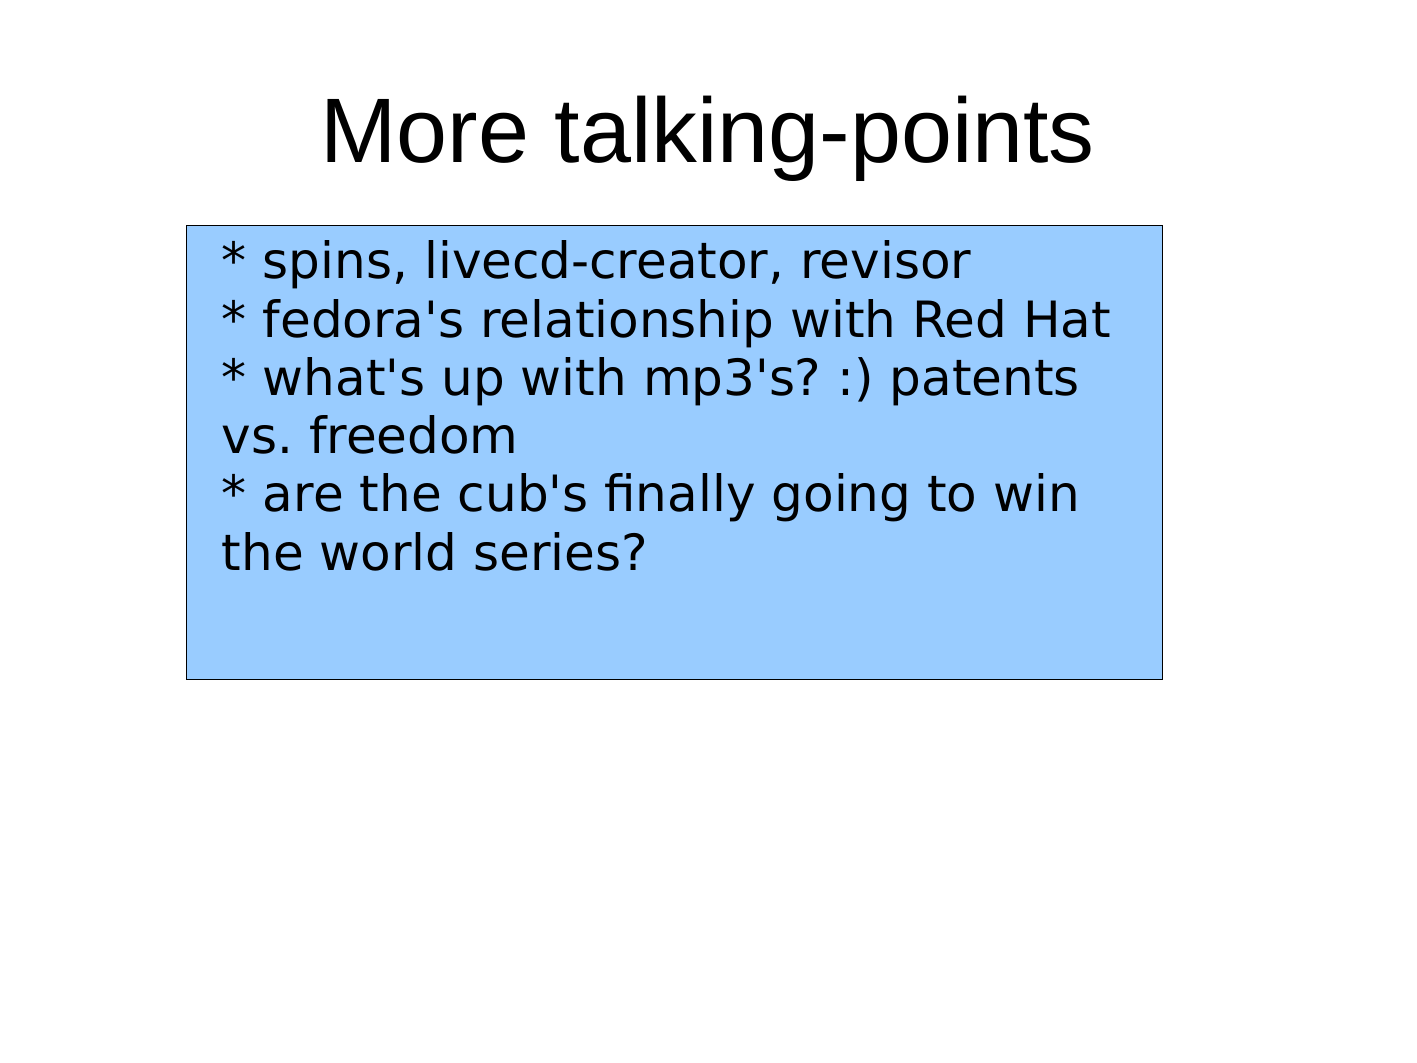

# More talking-points
* spins, livecd-creator, revisor
* fedora's relationship with Red Hat
* what's up with mp3's? :) patents vs. freedom
* are the cub's finally going to win the world series?